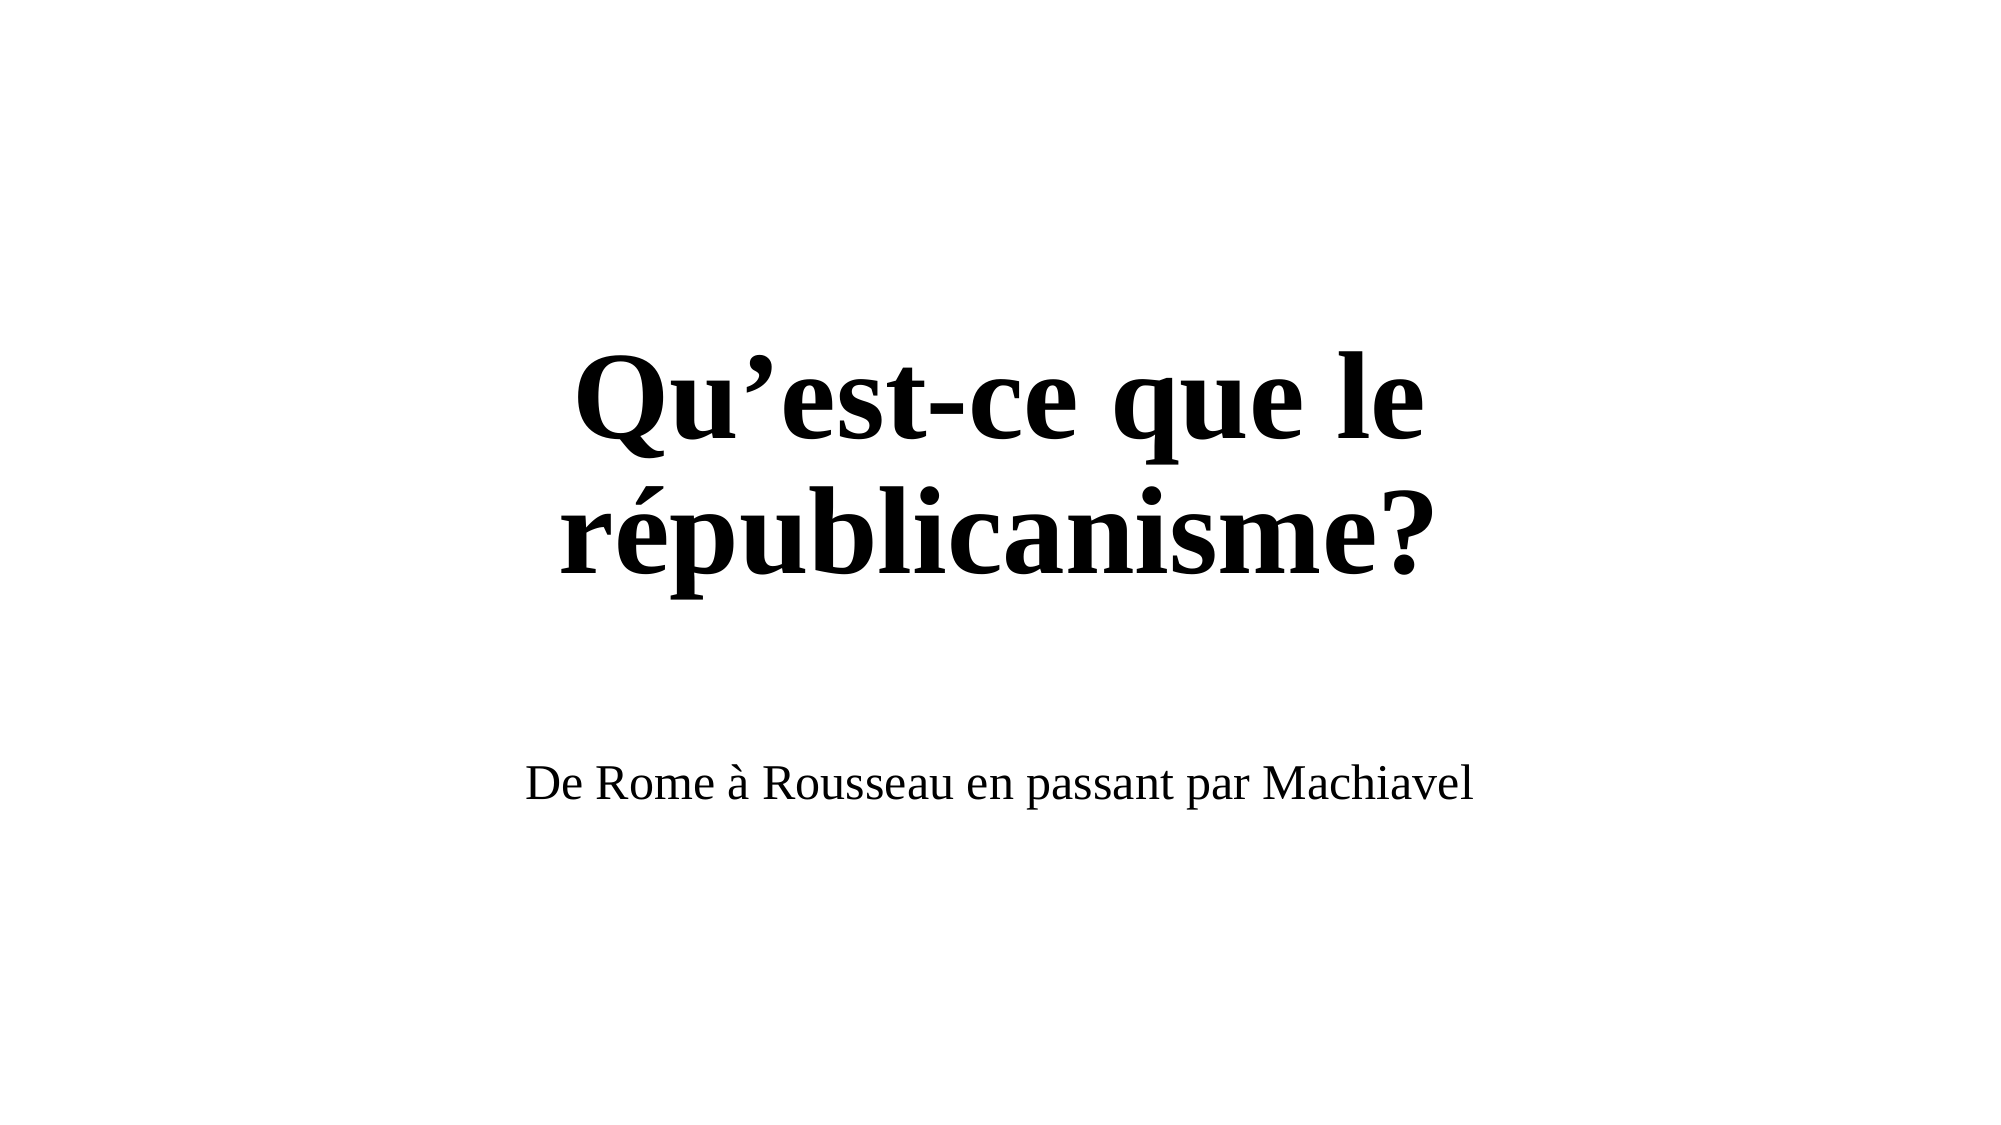

# Qu’est-ce que le républicanisme?
De Rome à Rousseau en passant par Machiavel